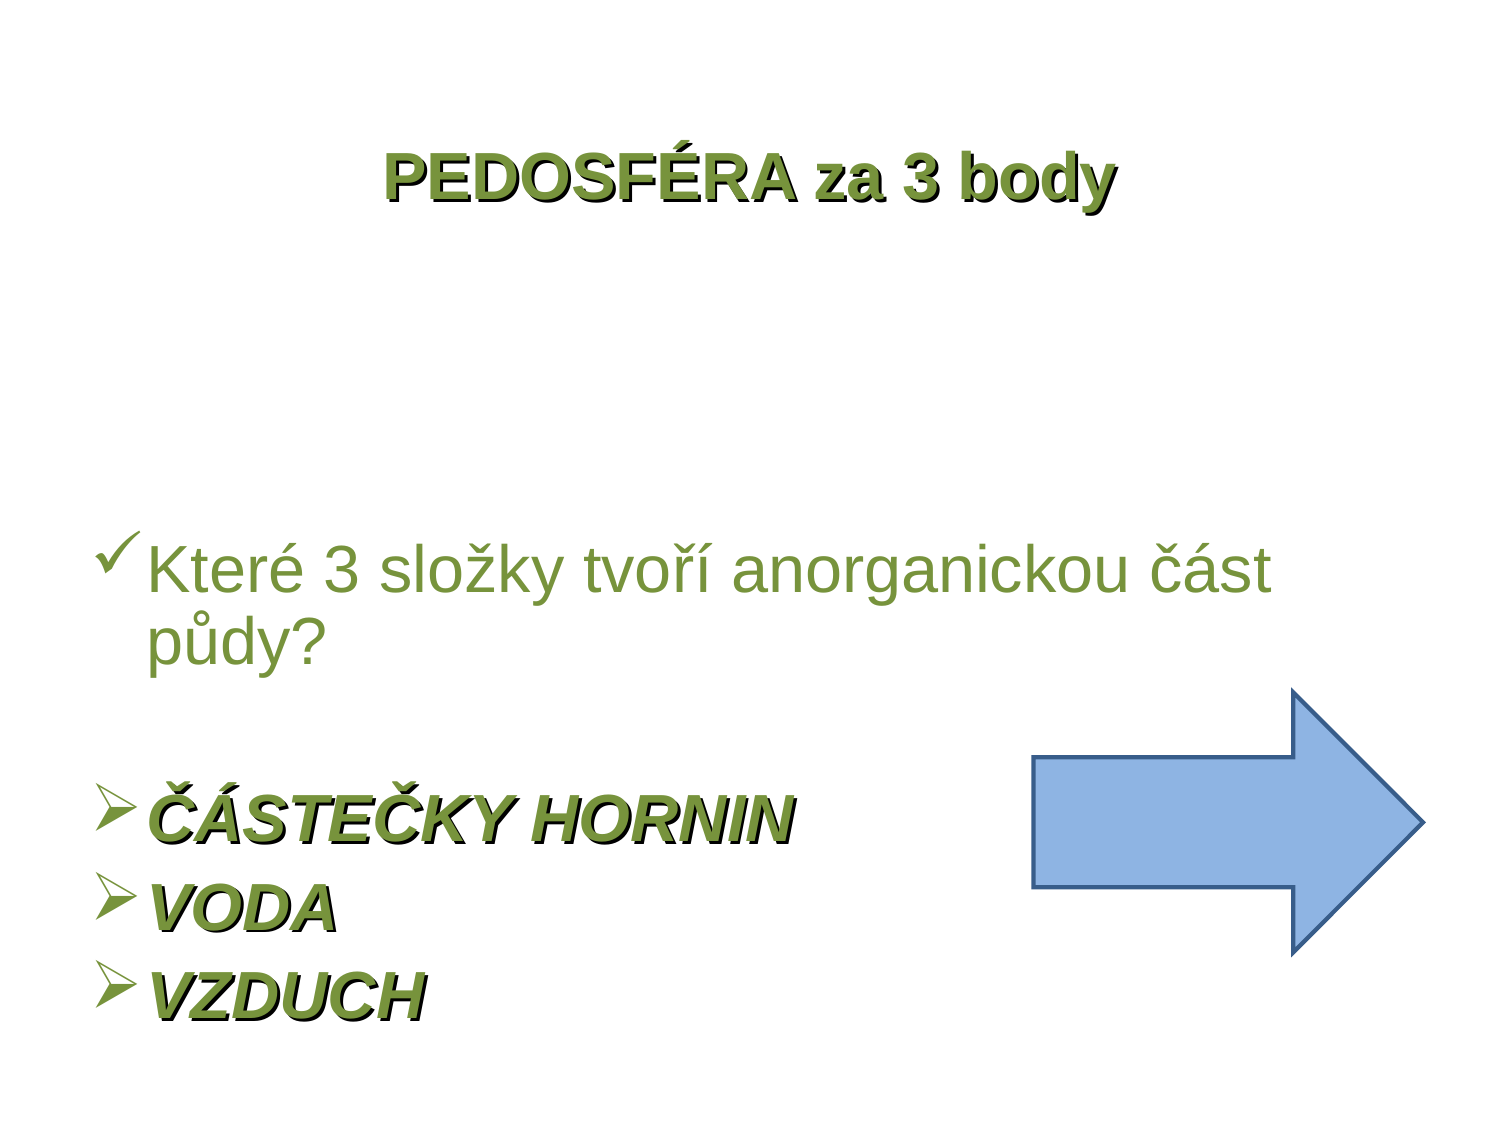

# PEDOSFÉRA za 3 body
Které 3 složky tvoří anorganickou část půdy?
ČÁSTEČKY HORNIN
VODA
VZDUCH